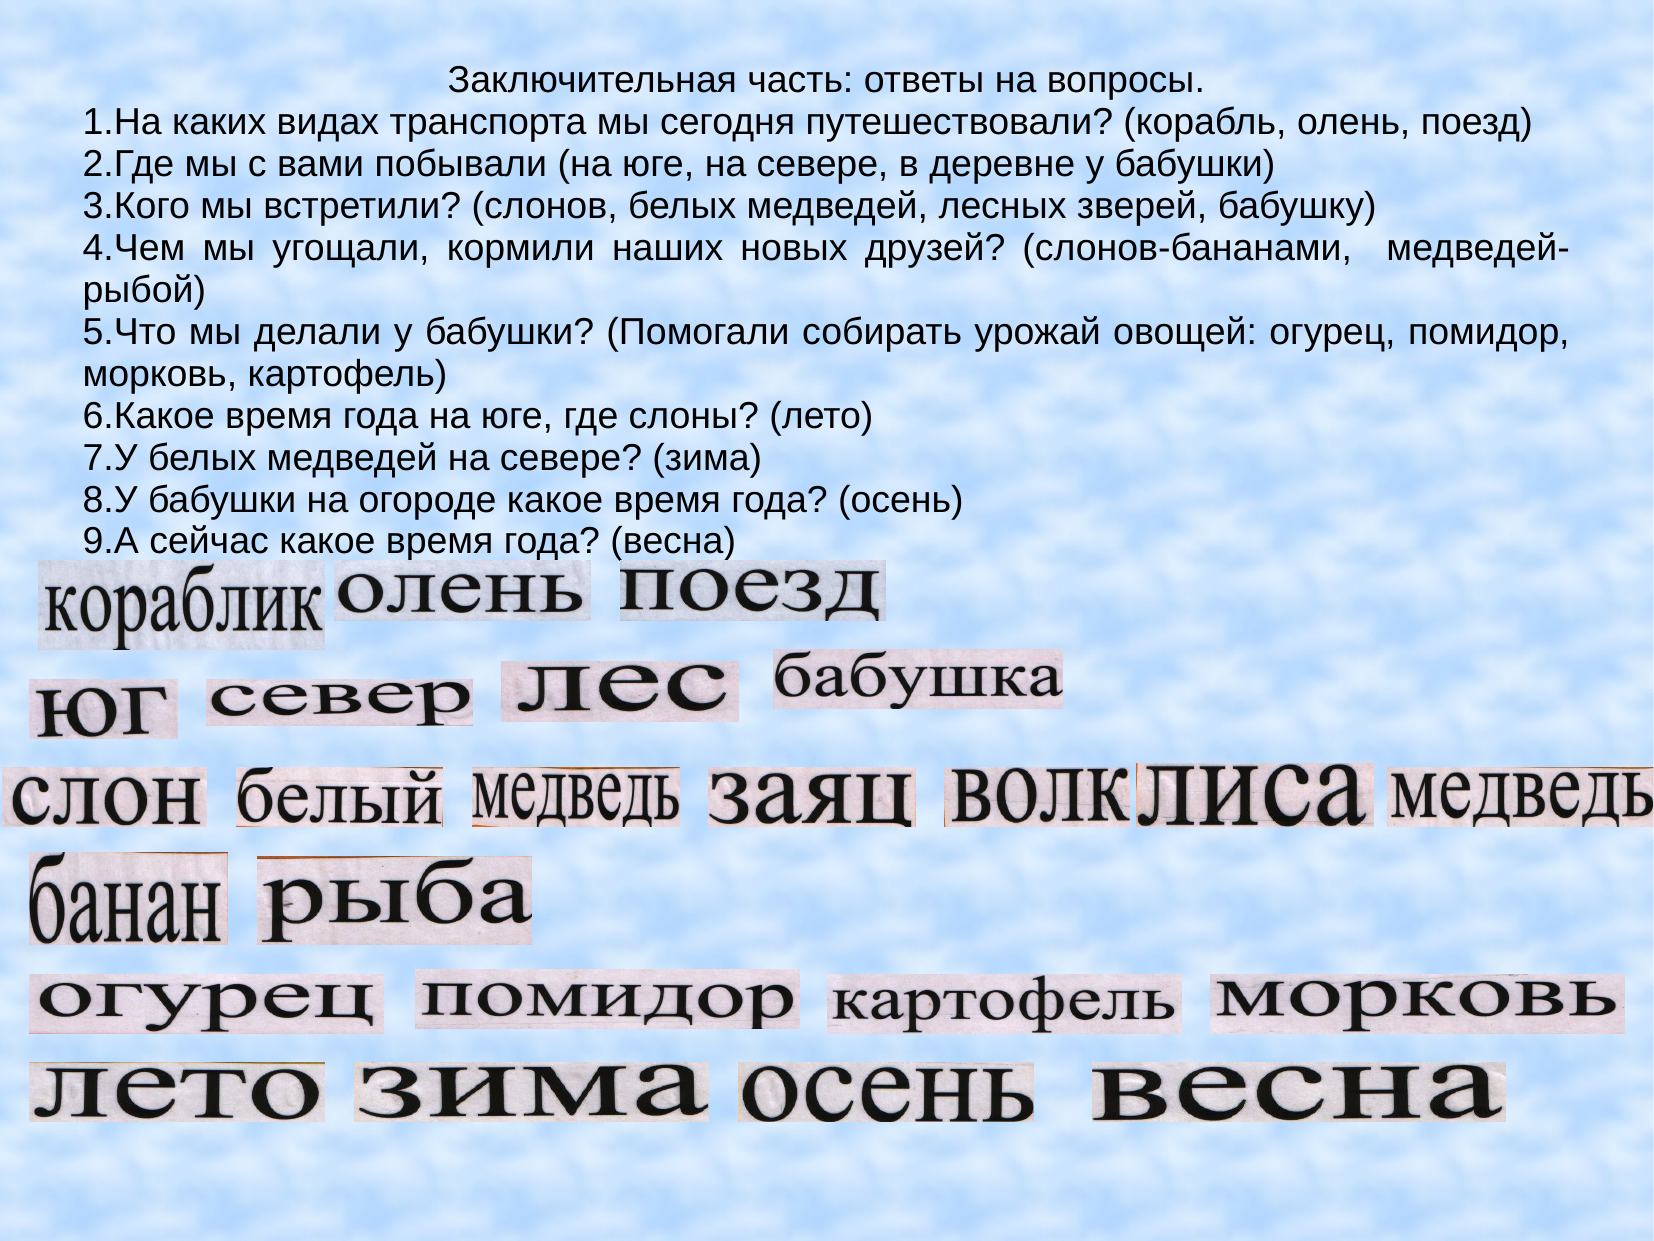

# Заключительная часть: ответы на вопросы.
1.На каких видах транспорта мы сегодня путешествовали? (корабль, олень, поезд)
2.Где мы с вами побывали (на юге, на севере, в деревне у бабушки)
3.Кого мы встретили? (слонов, белых медведей, лесных зверей, бабушку)
4.Чем мы угощали, кормили наших новых друзей? (слонов-бананами, медведей-рыбой)
5.Что мы делали у бабушки? (Помогали собирать урожай овощей: огурец, помидор, морковь, картофель)
6.Какое время года на юге, где слоны? (лето)
7.У белых медведей на севере? (зима)
8.У бабушки на огороде какое время года? (осень)
9.А сейчас какое время года? (весна)